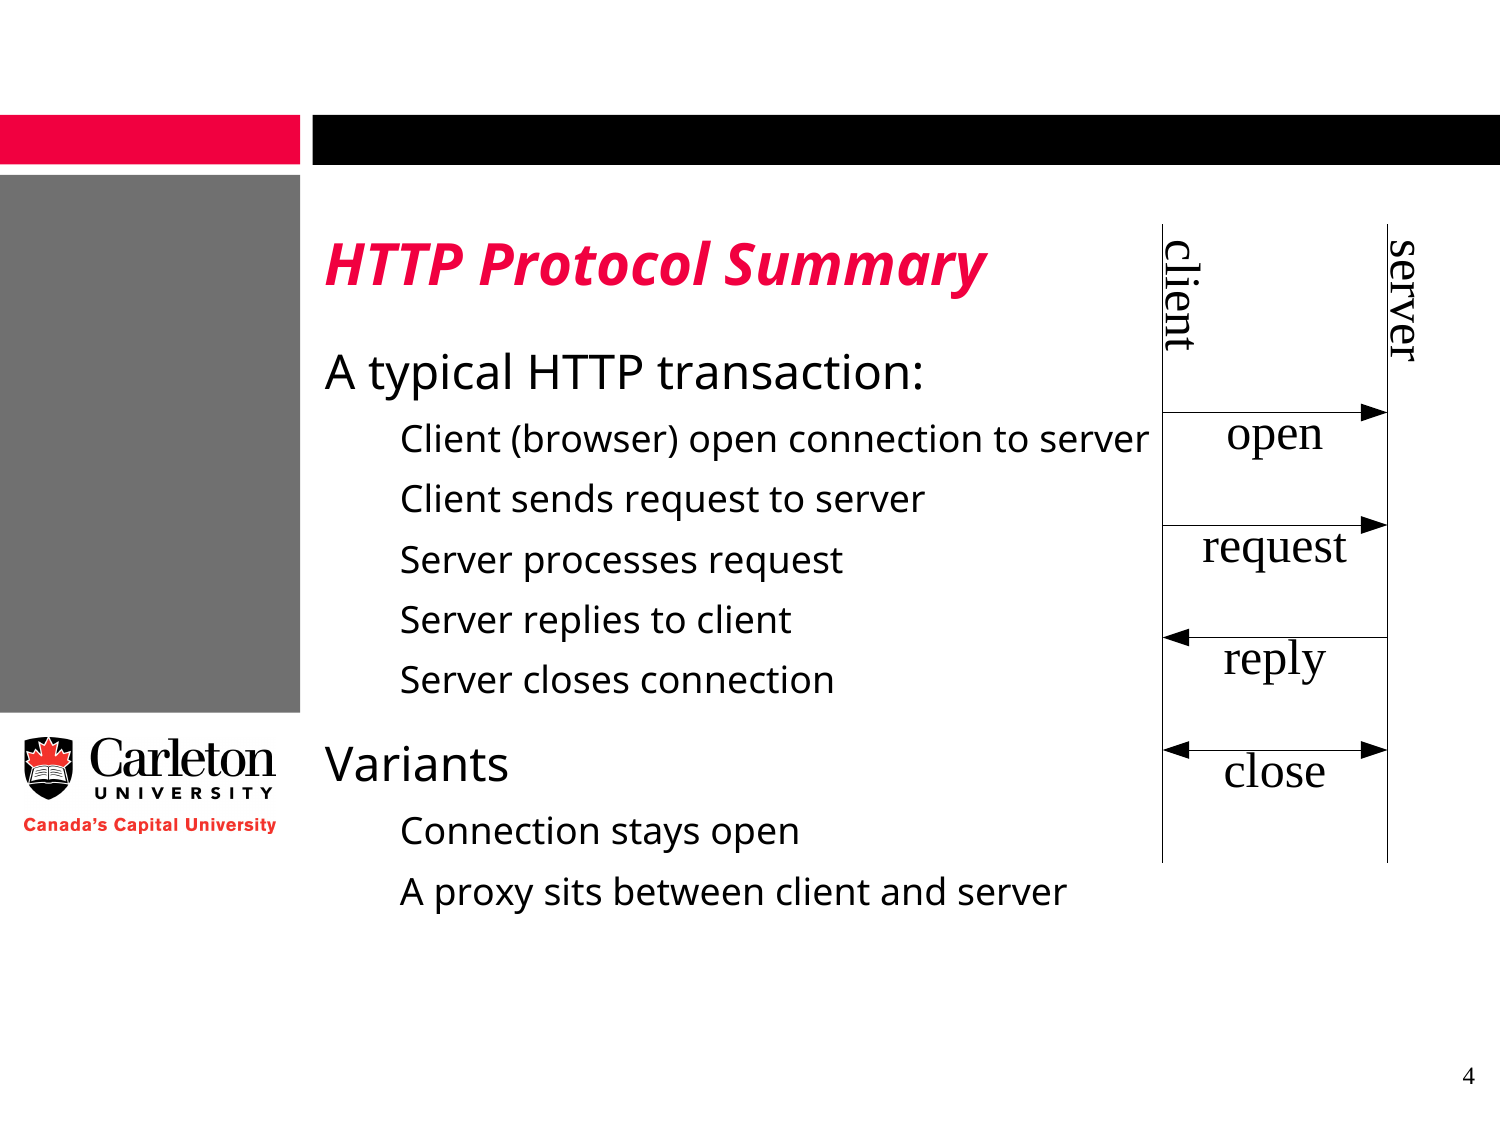

# HTTP Protocol Summary
client
server
A typical HTTP transaction:
Client (browser) open connection to server
Client sends request to server
Server processes request
Server replies to client
Server closes connection
Variants
Connection stays open
A proxy sits between client and server
open
request
reply
close
4